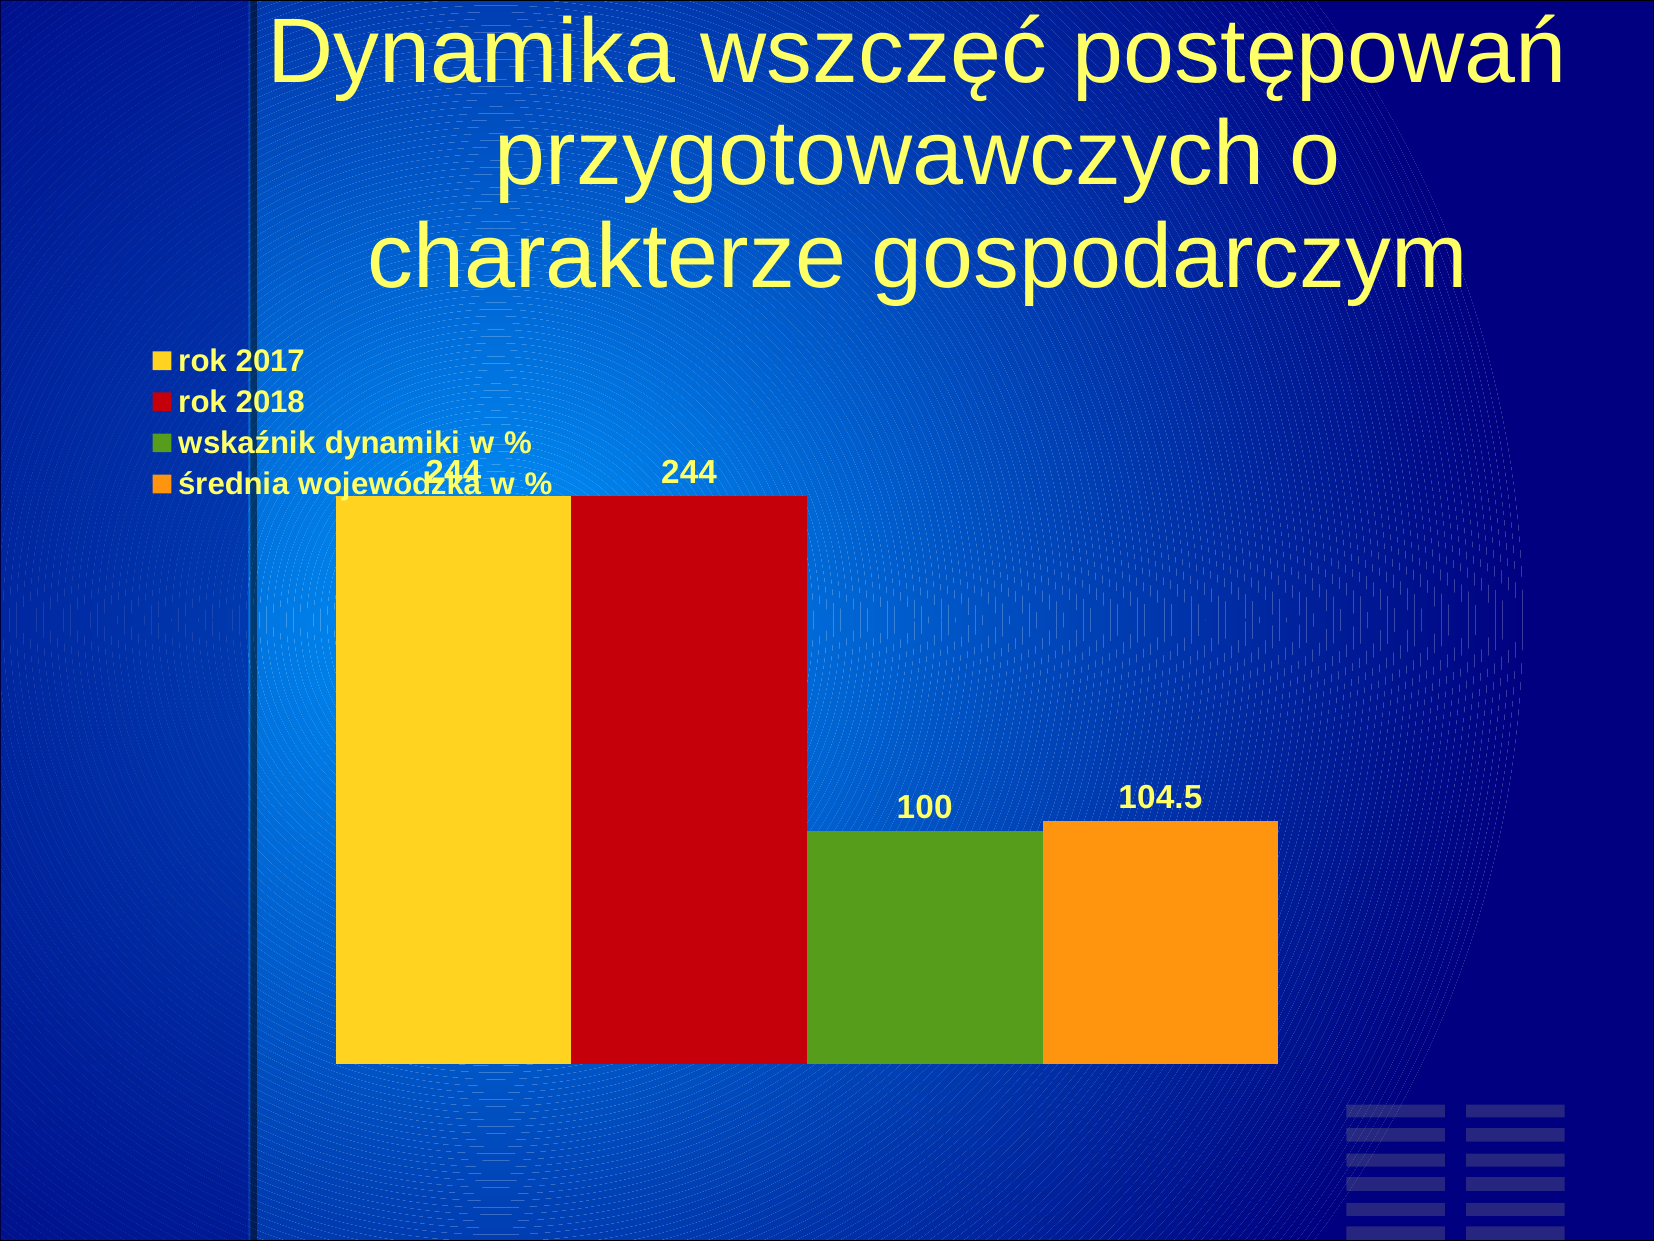

# Dynamika wszczęć postępowań przygotowawczych o charakterze gospodarczym
### Chart
| Category | rok 2017 | rok 2018 | wskaźnik dynamiki w % | średnia wojewódzka w % |
|---|---|---|---|---|
| None | 244.0 | 244.0 | 100.0 | 104.5 |